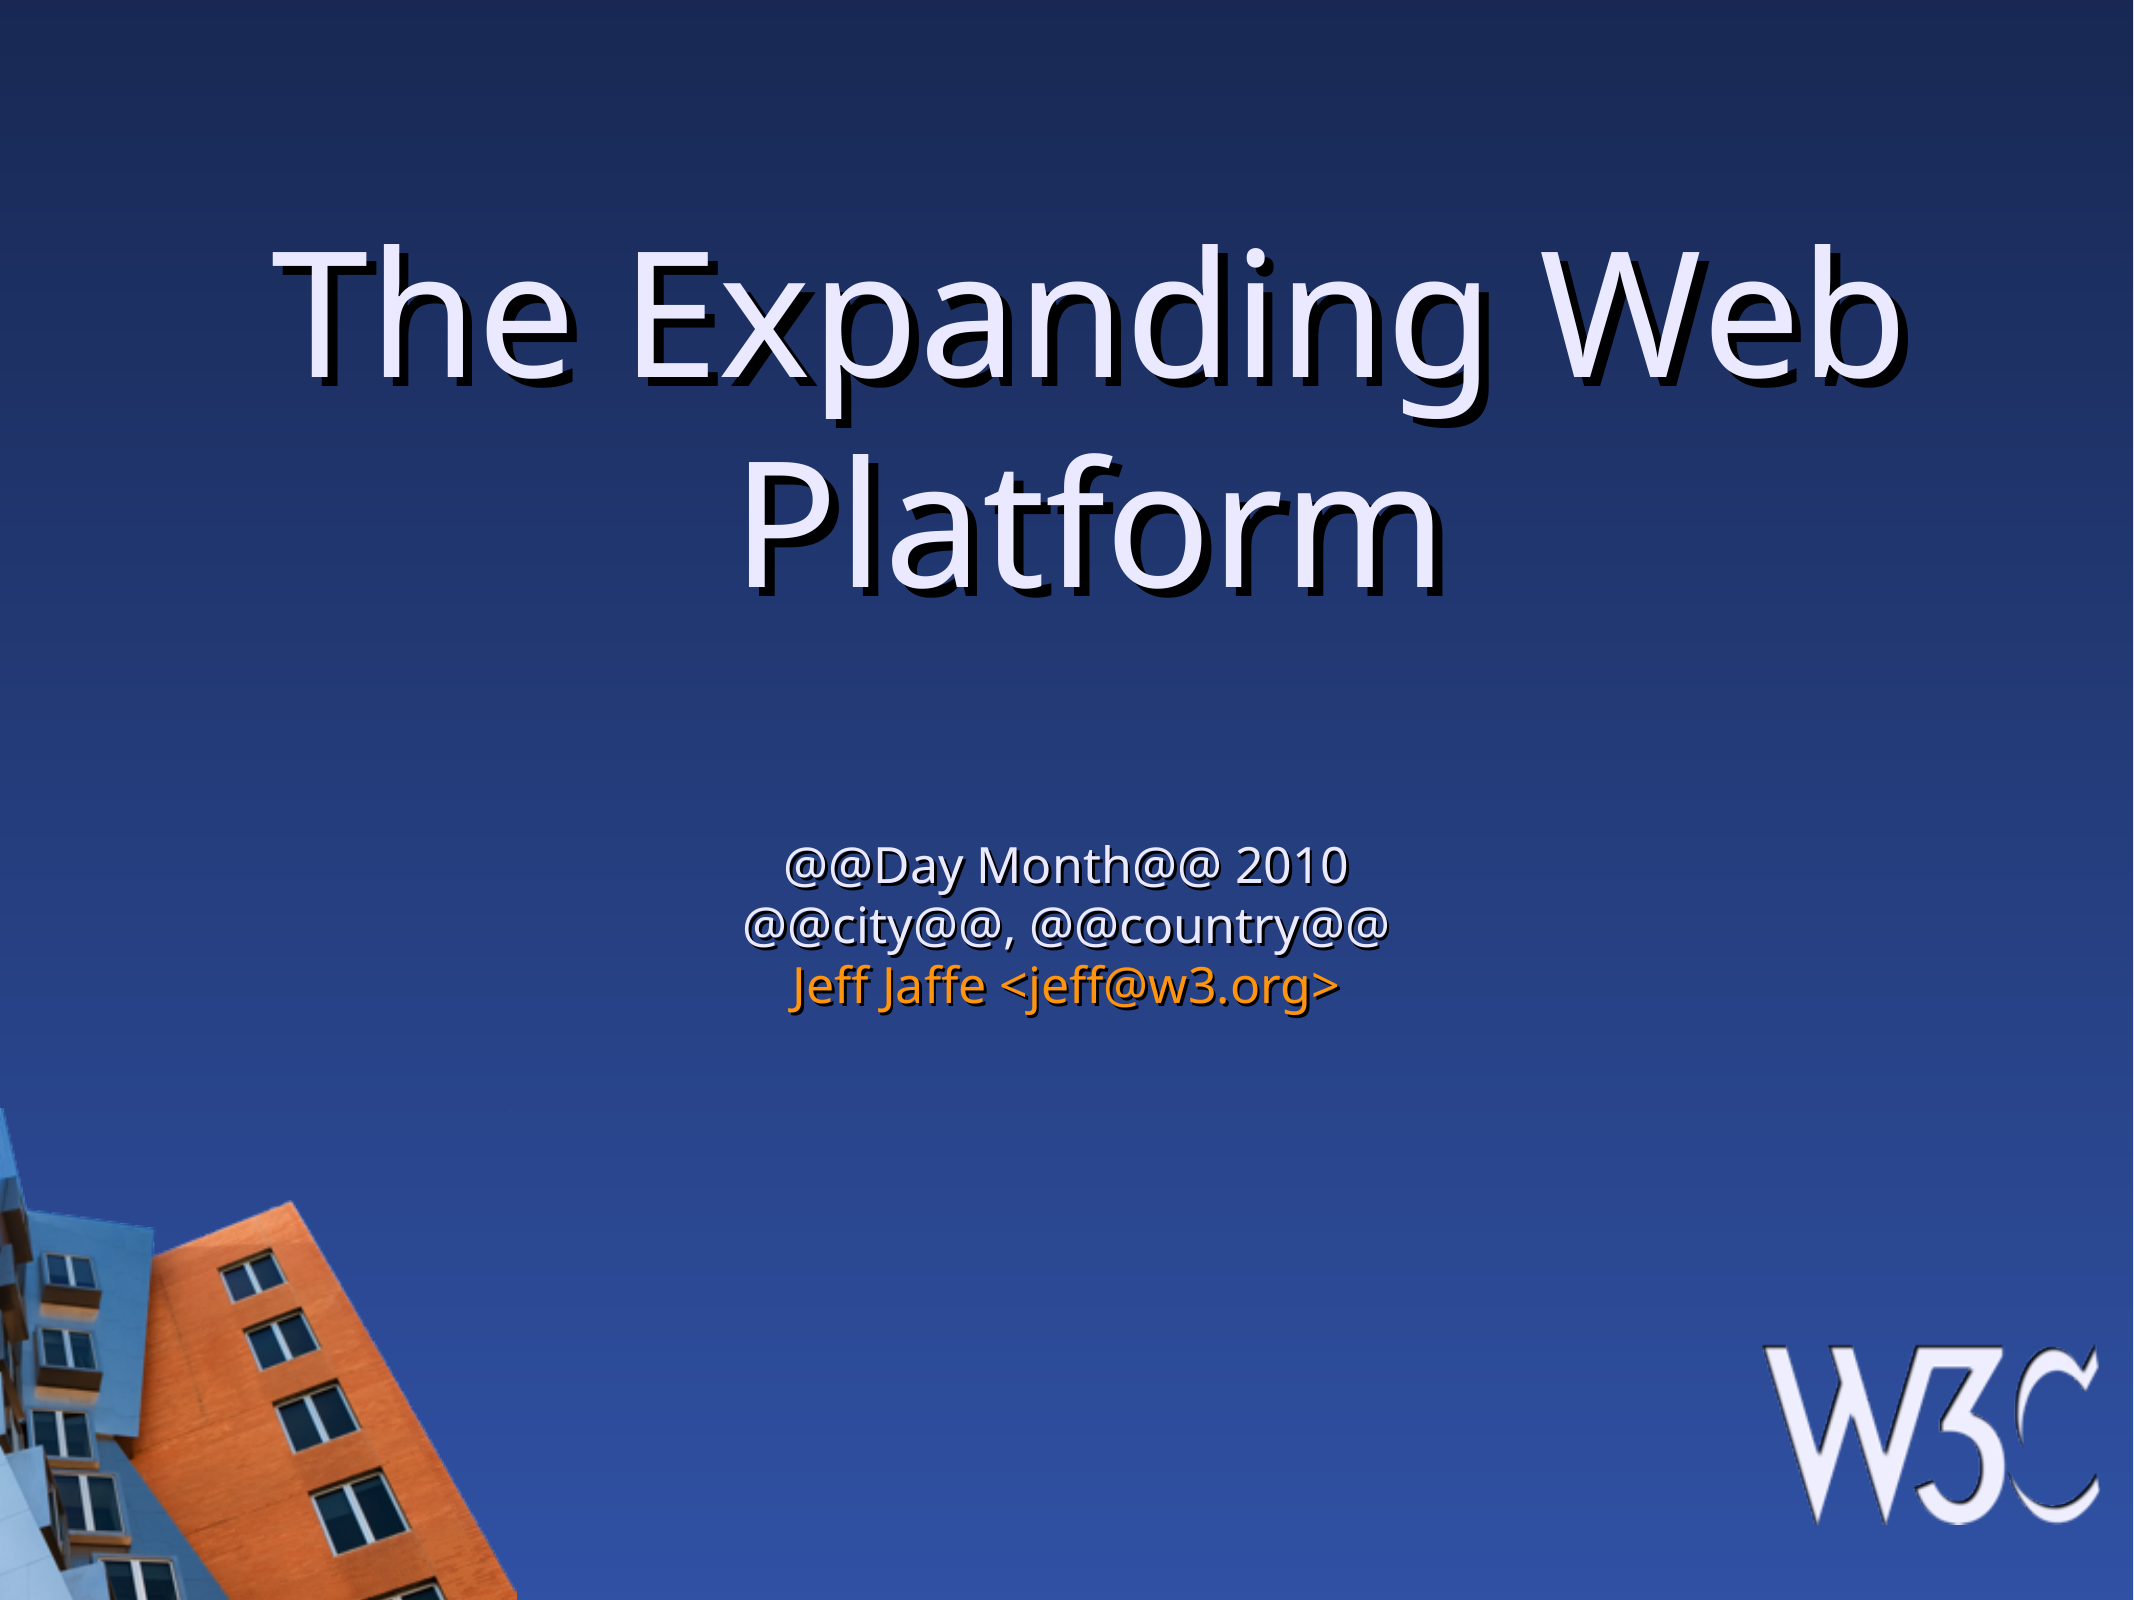

# The Expanding Web Platform
@@Day Month@@ 2010
@@city@@, @@country@@
Jeff Jaffe <jeff@w3.org>